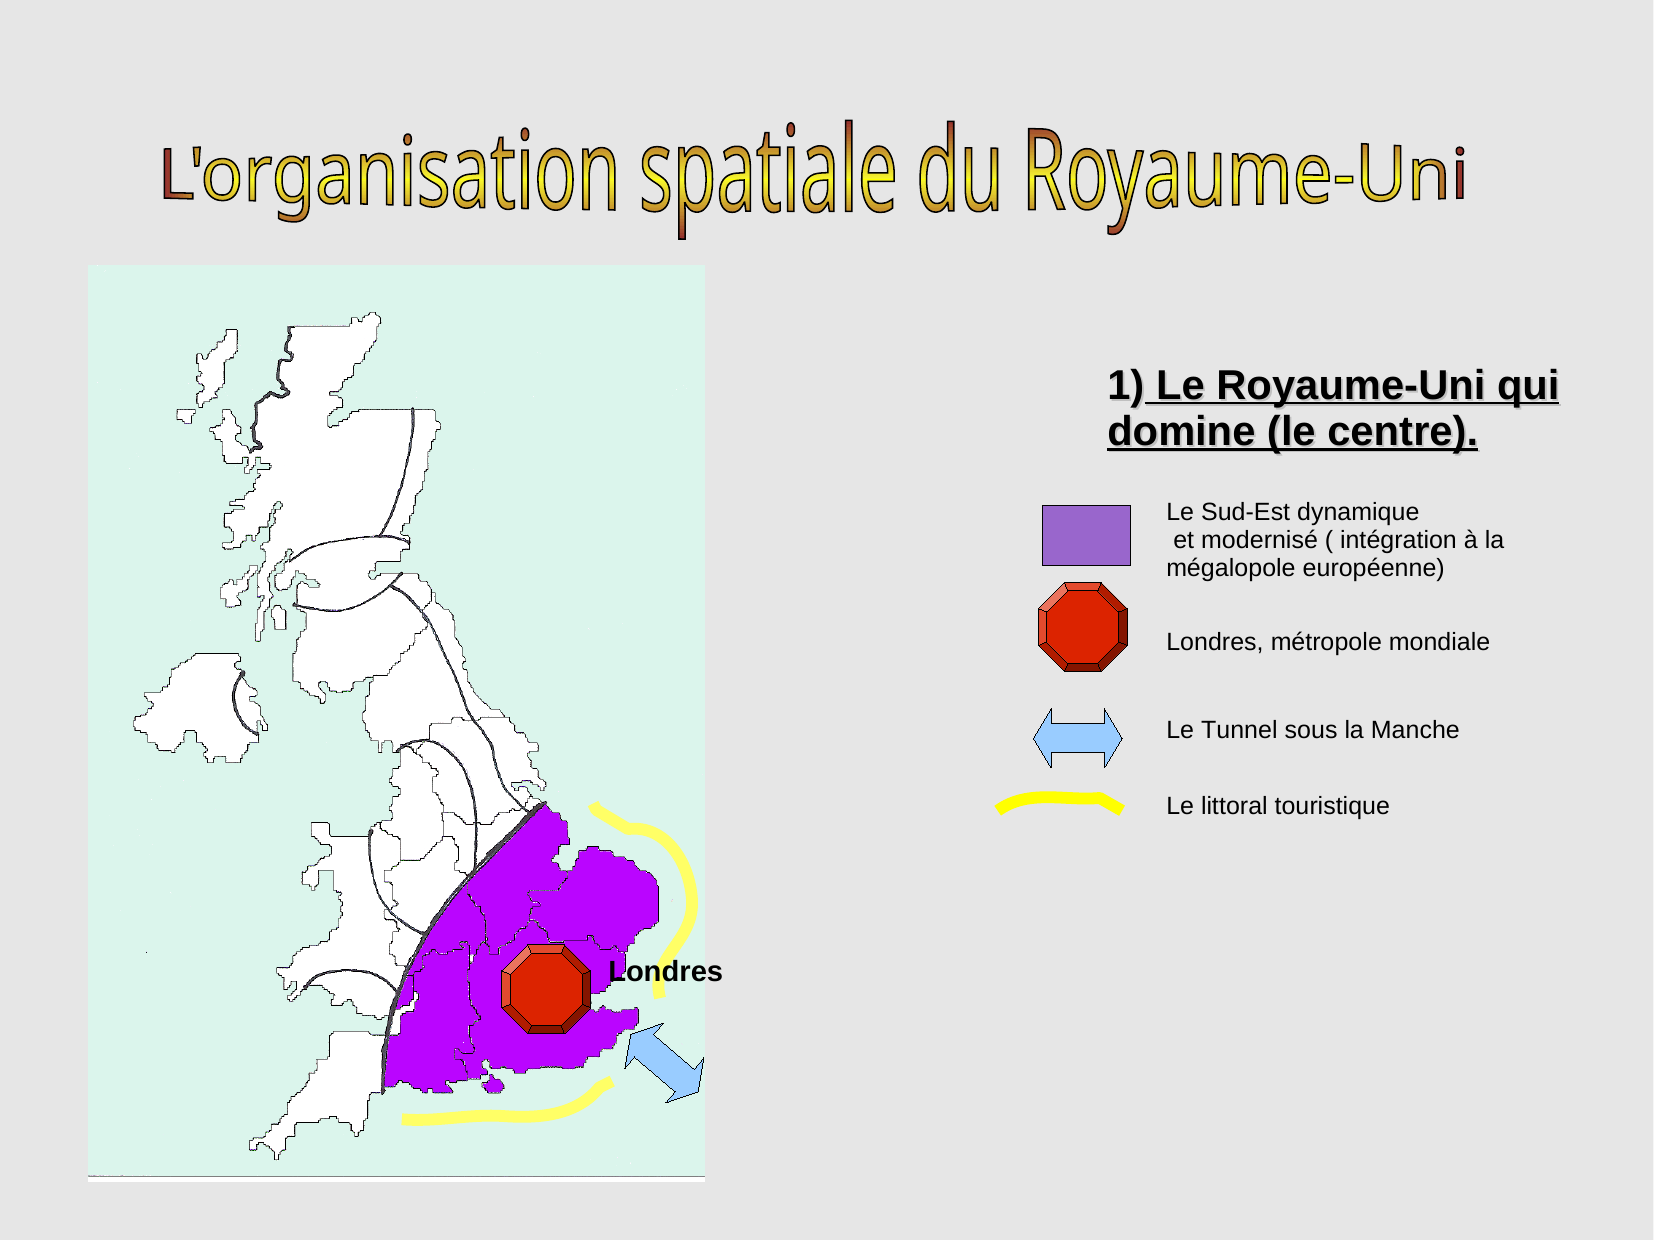

L'organisation spatiale du Royaume-Uni
1) Le Royaume-Uni qui domine (le centre).
Le Sud-Est dynamique
 et modernisé ( intégration à la mégalopole européenne)
Londres, métropole mondiale
Le Tunnel sous la Manche
Le littoral touristique
Londres